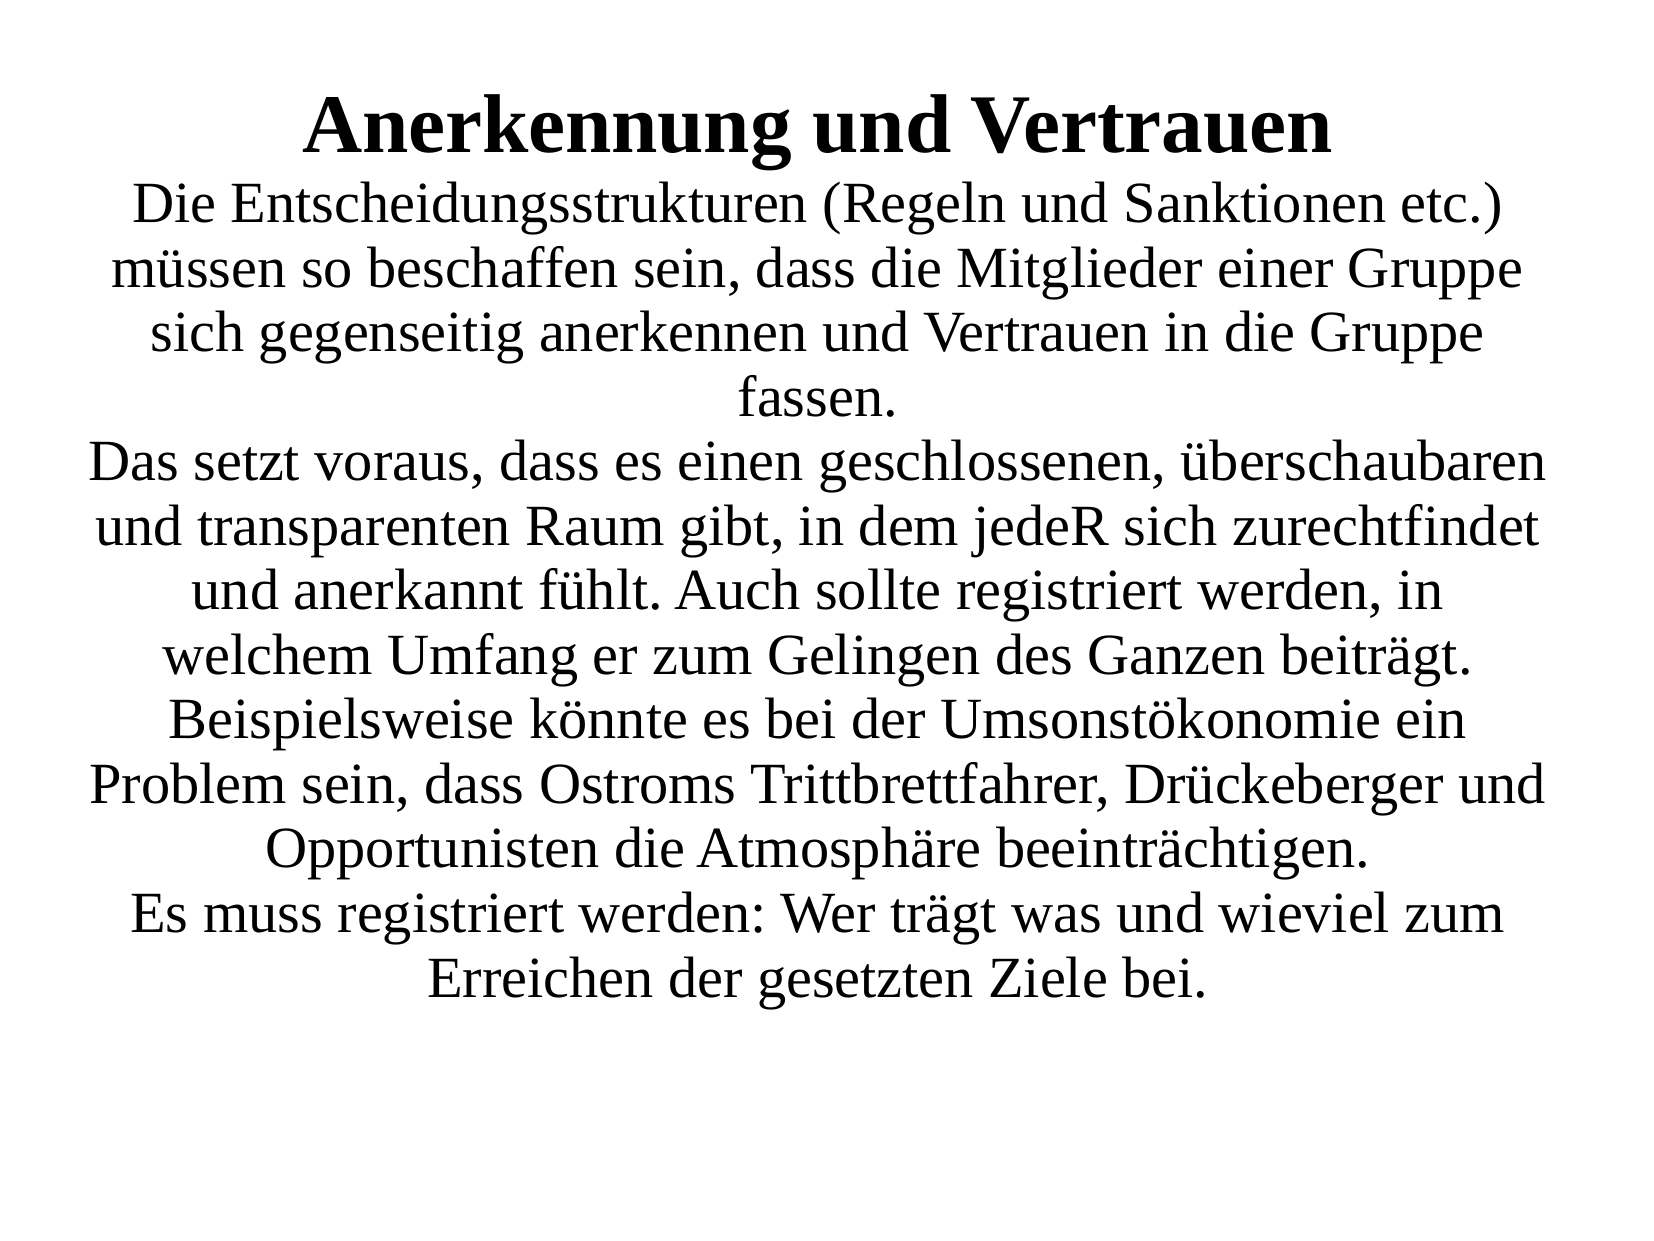

Anerkennung und Vertrauen
Die Entscheidungsstrukturen (Regeln und Sanktionen etc.) müssen so beschaffen sein, dass die Mitglieder einer Gruppe sich gegenseitig anerkennen und Vertrauen in die Gruppe fassen.
Das setzt voraus, dass es einen geschlossenen, überschaubaren und transparenten Raum gibt, in dem jedeR sich zurechtfindet und anerkannt fühlt. Auch sollte registriert werden, in welchem Umfang er zum Gelingen des Ganzen beiträgt.
Beispielsweise könnte es bei der Umsonstökonomie ein Problem sein, dass Ostroms Trittbrettfahrer, Drückeberger und Opportunisten die Atmosphäre beeinträchtigen.
Es muss registriert werden: Wer trägt was und wieviel zum Erreichen der gesetzten Ziele bei.